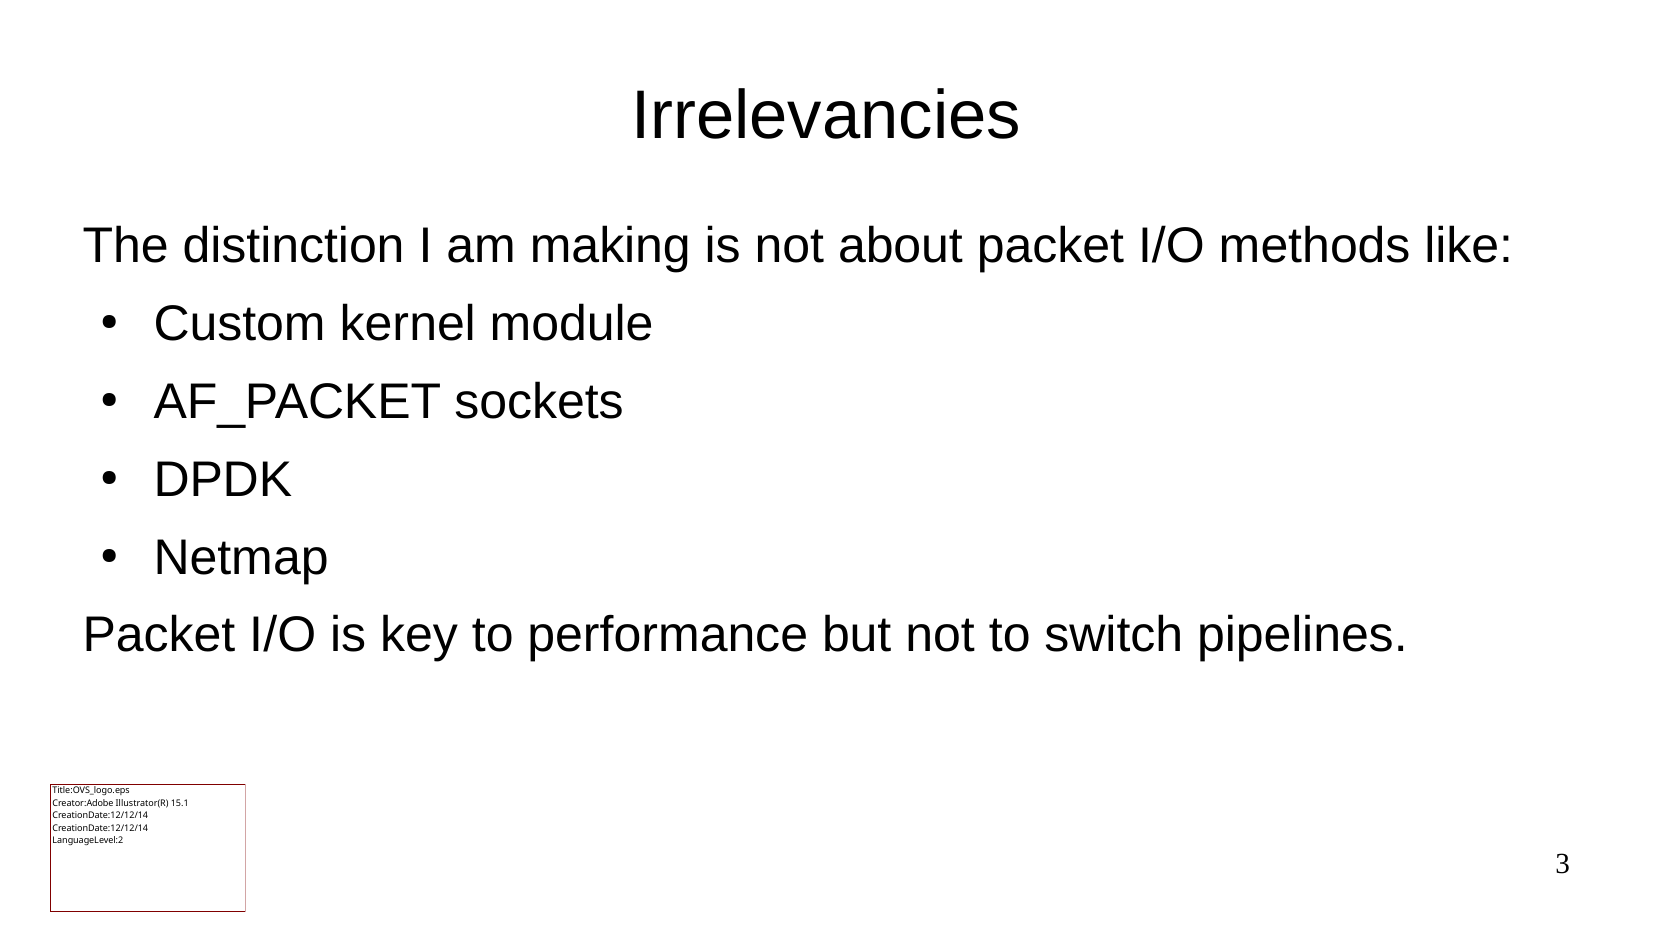

# Irrelevancies
The distinction I am making is not about packet I/O methods like:
Custom kernel module
AF_PACKET sockets
DPDK
Netmap
Packet I/O is key to performance but not to switch pipelines.
3